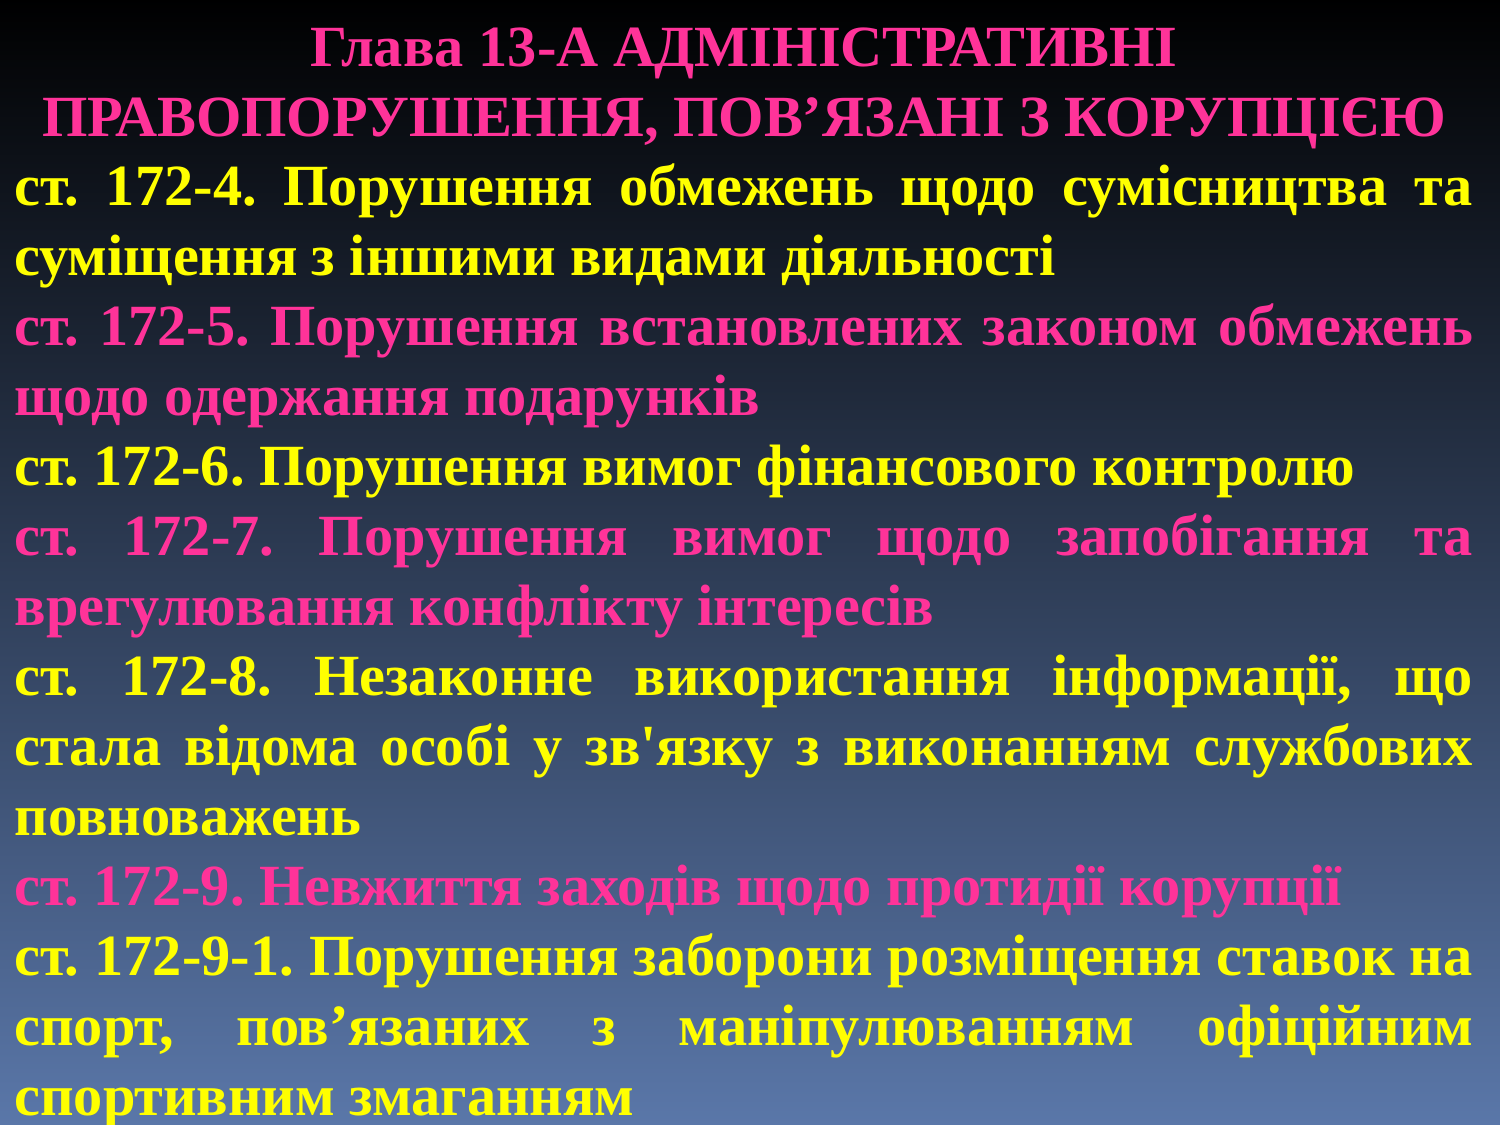

Глава 13-А АДМІНІСТРАТИВНІ ПРАВОПОРУШЕННЯ, ПОВ’ЯЗАНІ З КОРУПЦІЄЮ
ст. 172-4. Порушення обмежень щодо сумісництва та суміщення з іншими видами діяльності
ст. 172-5. Порушення встановлених законом обмежень щодо одержання подарунків
ст. 172-6. Порушення вимог фінансового контролю
ст. 172-7. Порушення вимог щодо запобігання та врегулювання конфлікту інтересів
ст. 172-8. Незаконне використання інформації, що стала відома особі у зв'язку з виконанням службових повноважень
ст. 172-9. Невжиття заходів щодо протидії корупції
ст. 172-9-1. Порушення заборони розміщення ставок на спорт, пов’язаних з маніпулюванням офіційним спортивним змаганням